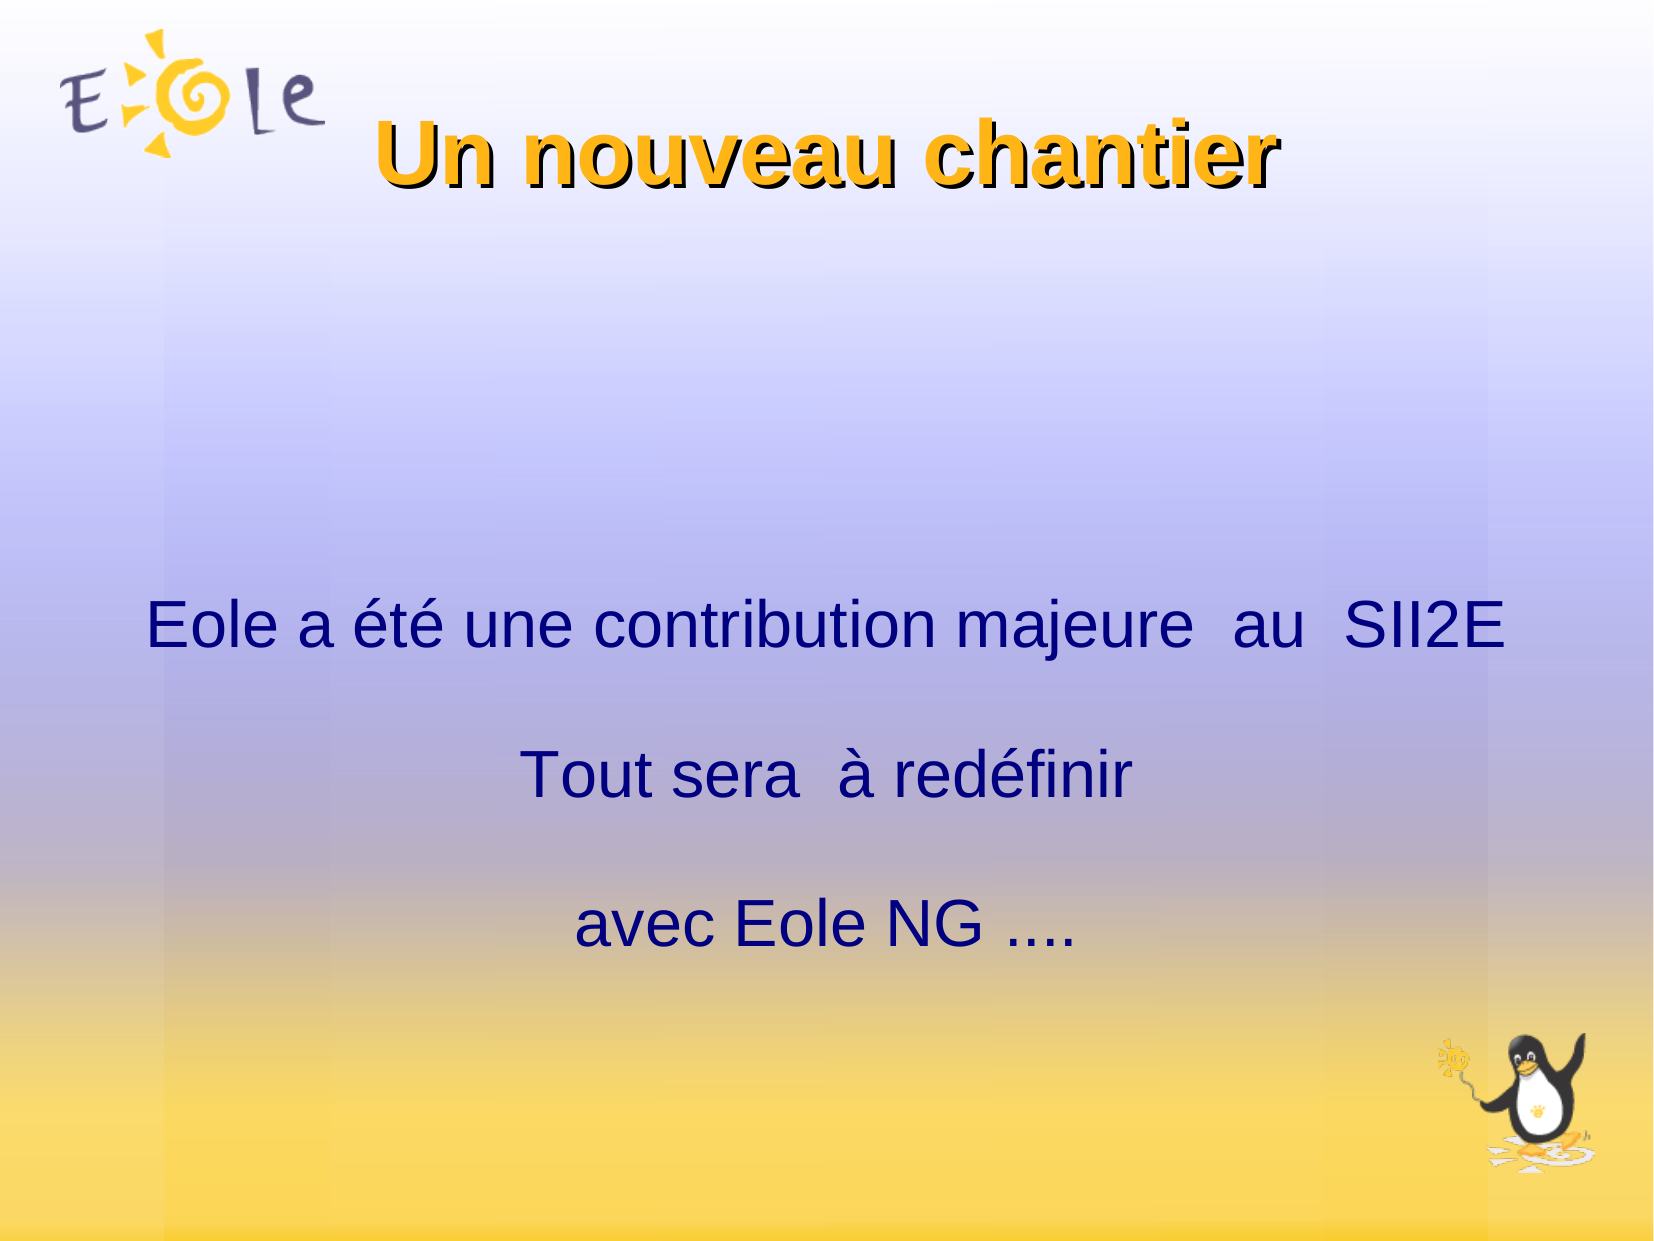

# Un nouveau chantier
Eole a été une contribution majeure au SII2E
Tout sera à redéfinir
avec Eole NG ....